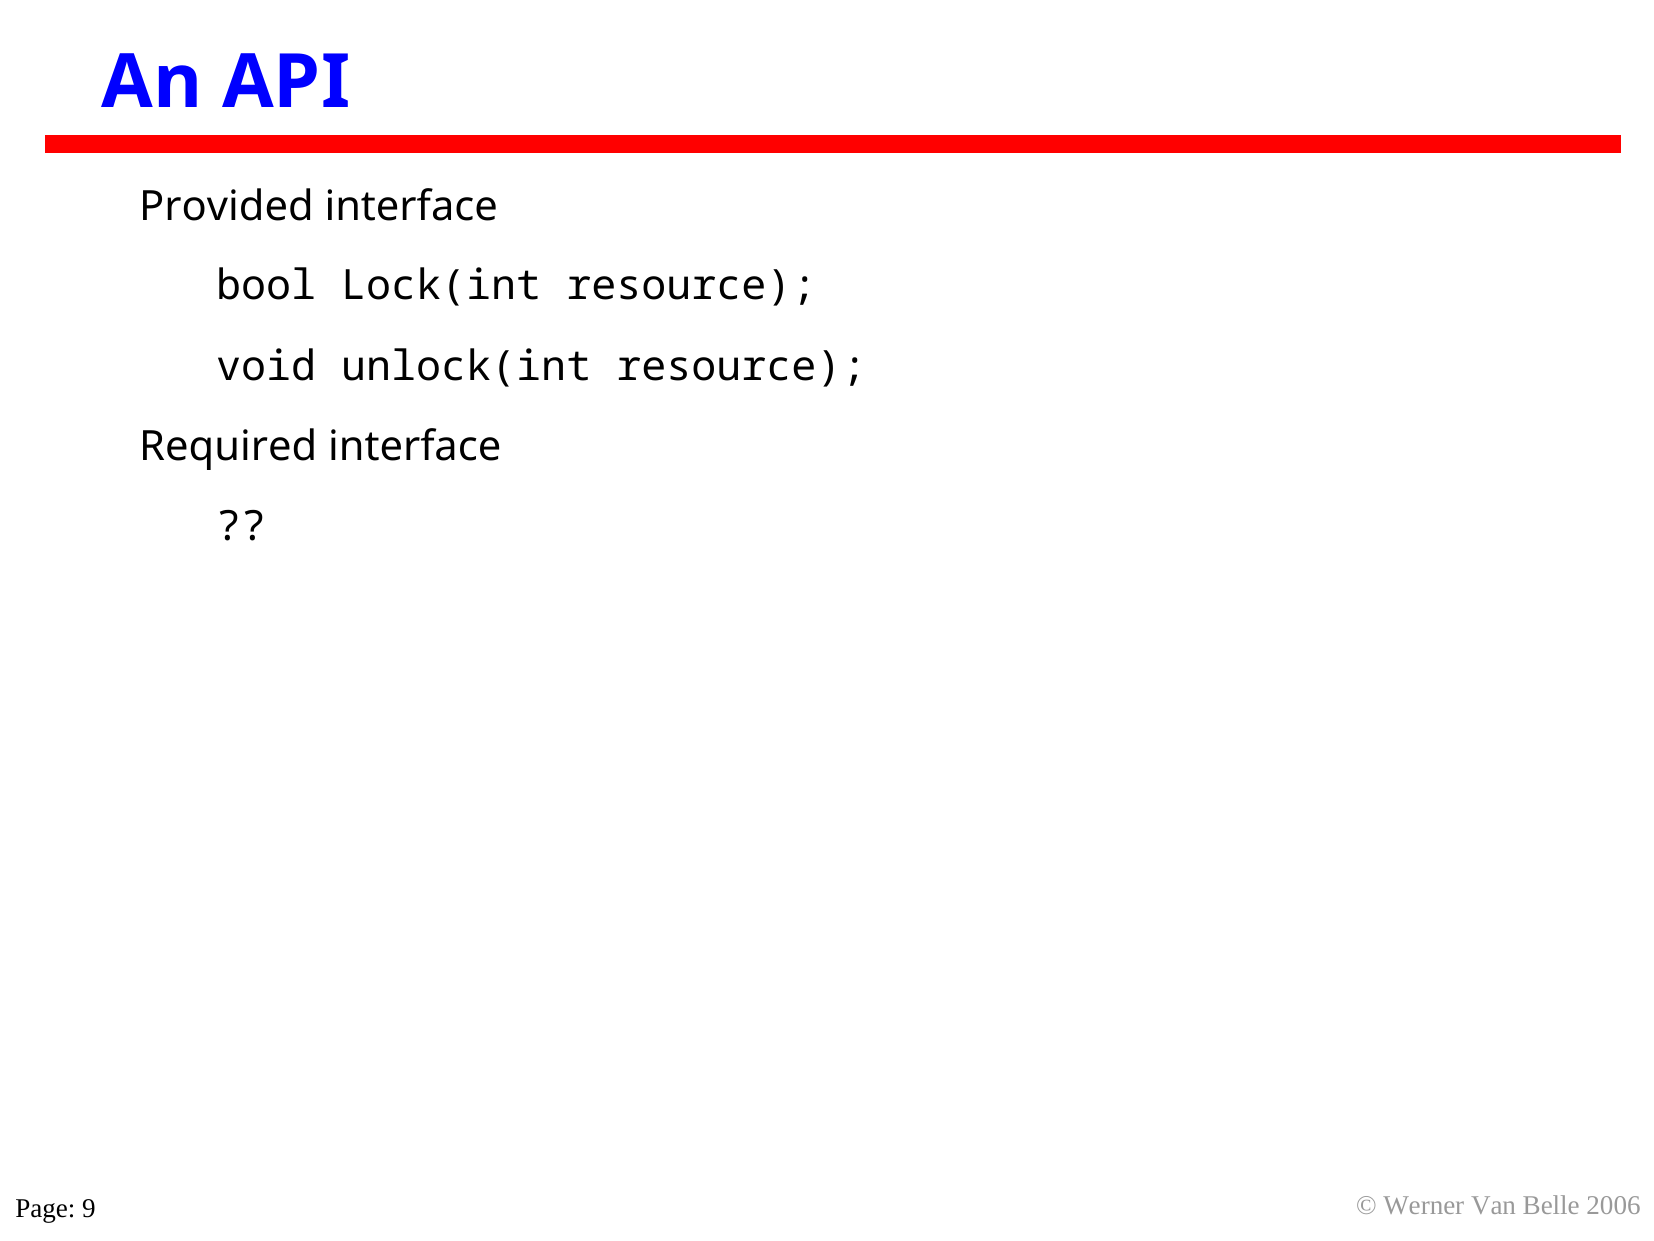

# An API
Provided interface
bool Lock(int resource);
void unlock(int resource);
Required interface
??